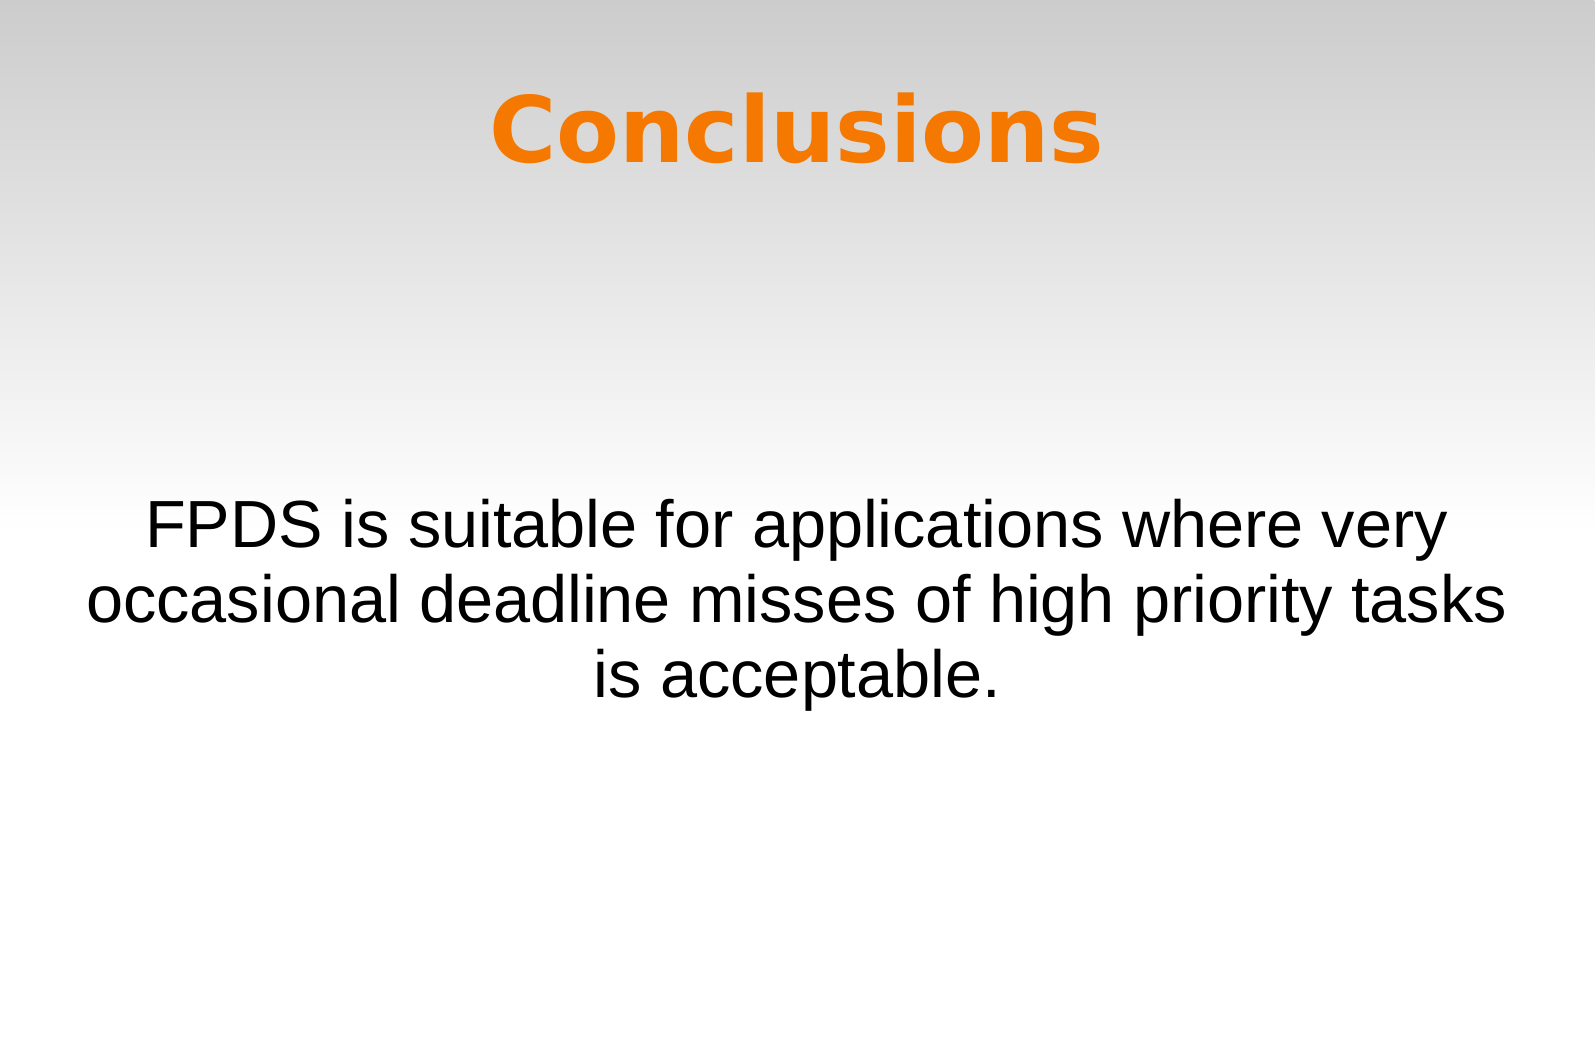

# Conclusions
FPDS is suitable for applications where very occasional deadline misses of high priority tasks is acceptable.